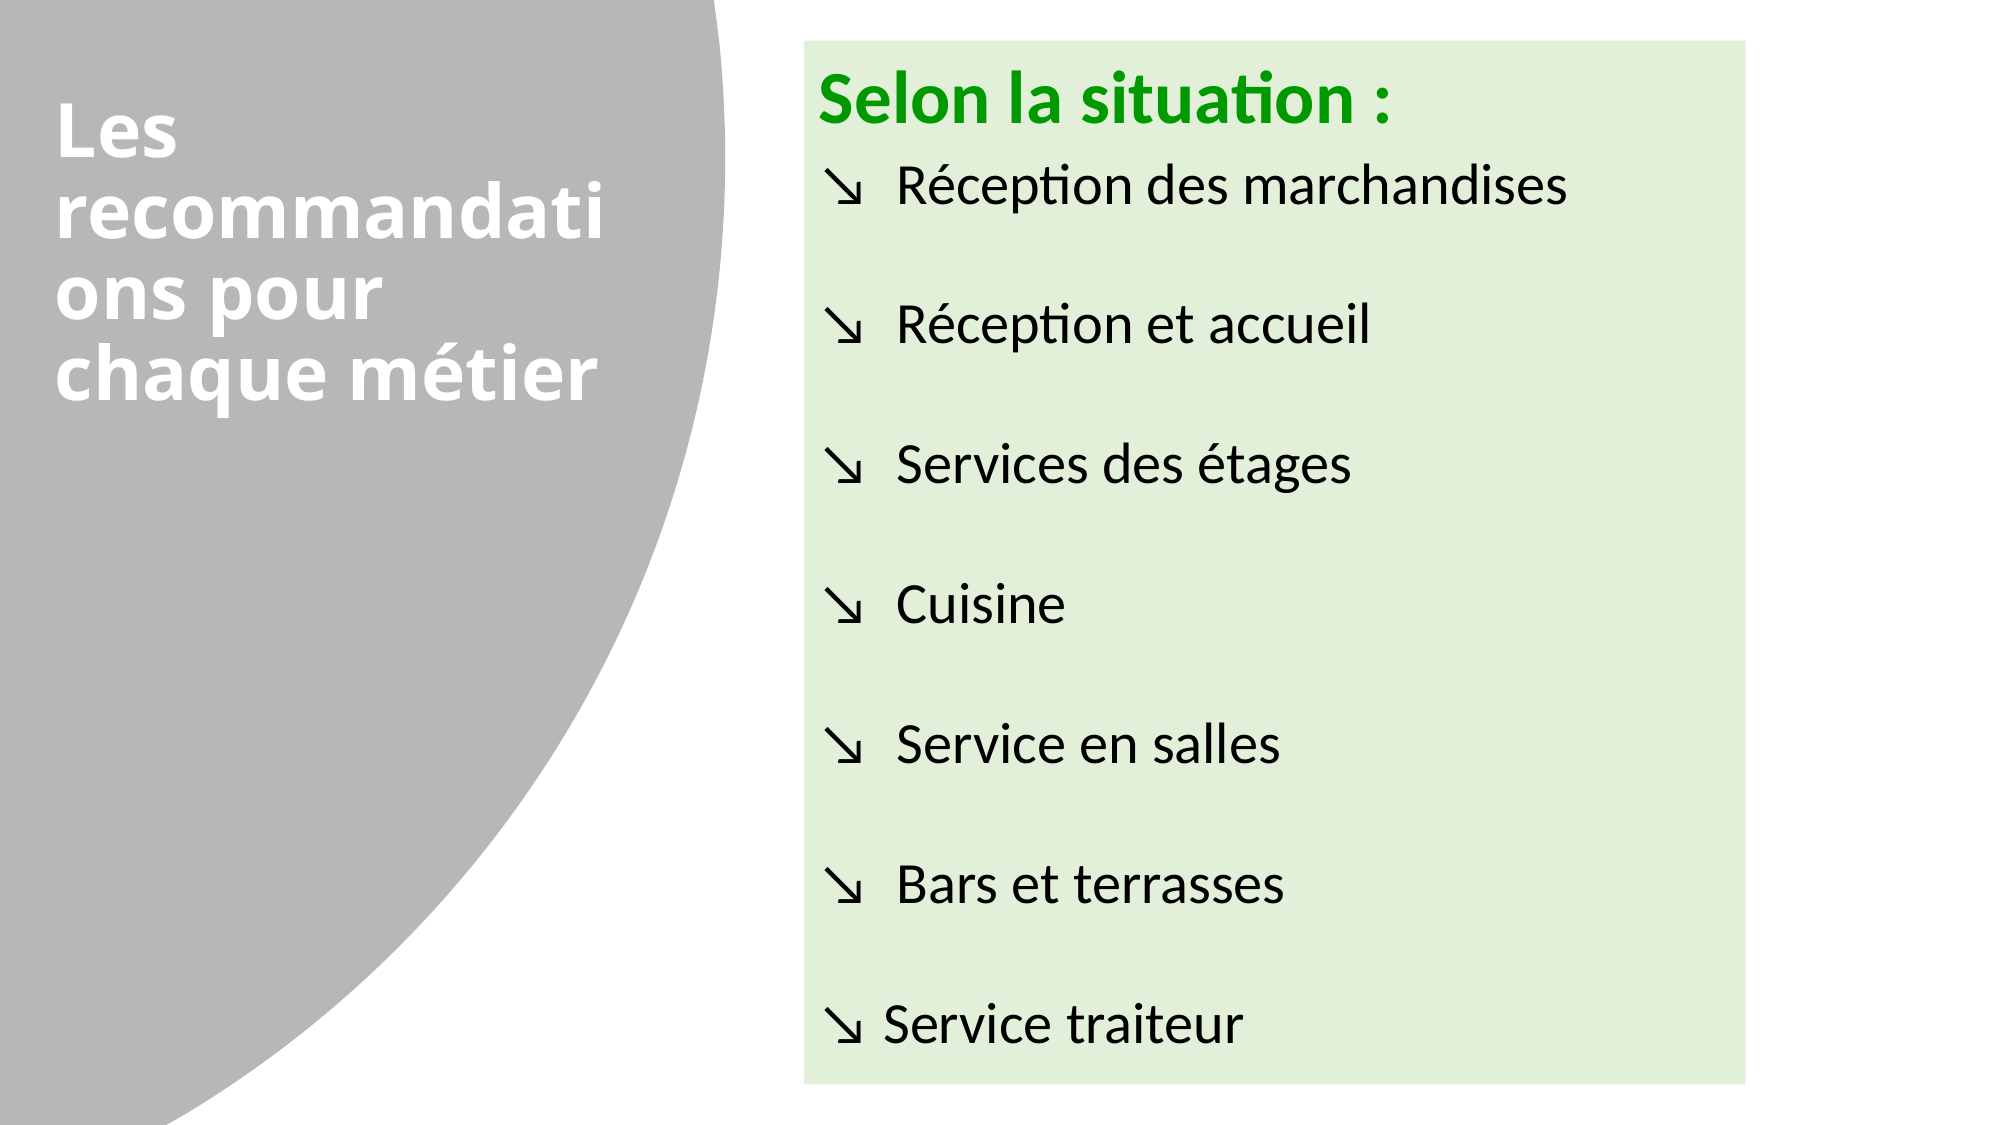

Selon la situation :
↘ Réception des marchandises
↘ Réception et accueil
↘ Services des étages
↘ Cuisine
↘ Service en salles
↘ Bars et terrasses
↘ Service traiteur
# Les recommandations pour chaque métier